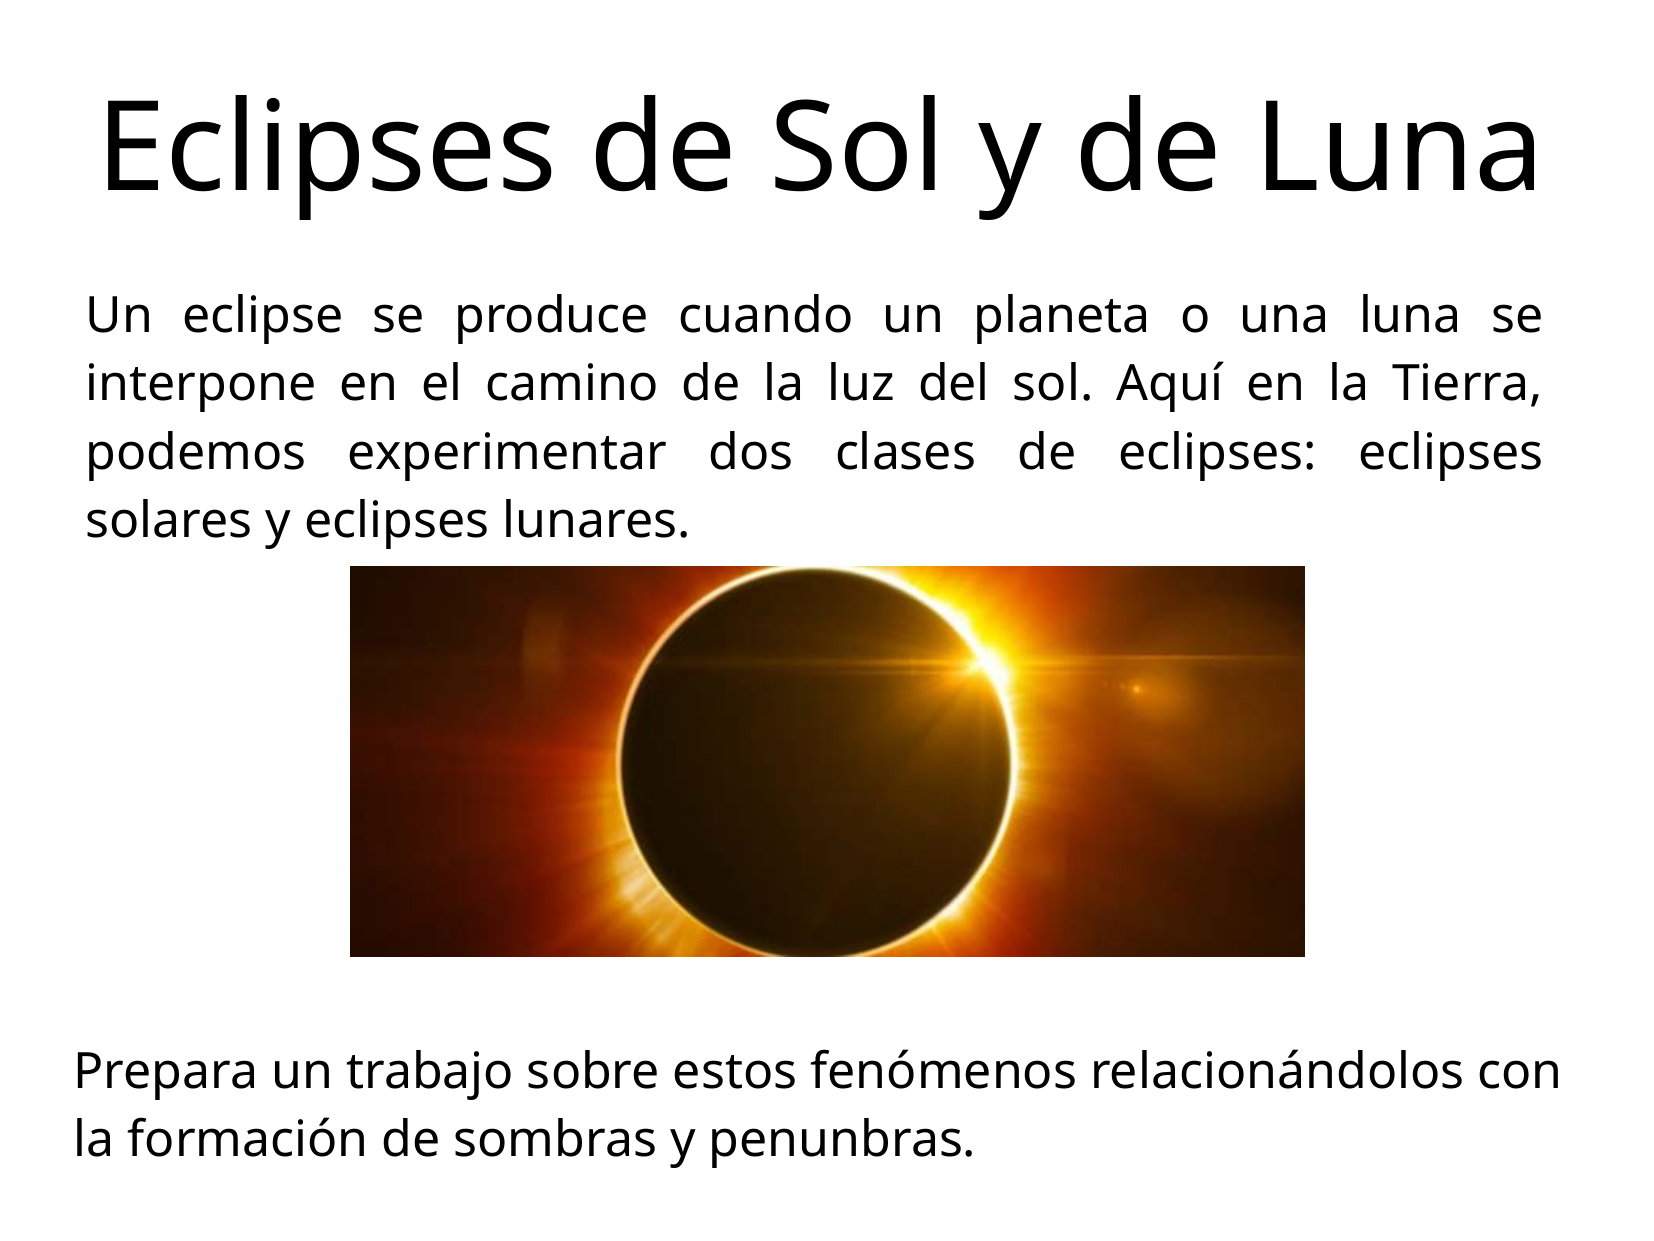

# Eclipses de Sol y de Luna
Un eclipse se produce cuando un planeta o una luna se interpone en el camino de la luz del sol. Aquí en la Tierra, podemos experimentar dos clases de eclipses: eclipses solares y eclipses lunares.
Prepara un trabajo sobre estos fenómenos relacionándolos con la formación de sombras y penunbras.